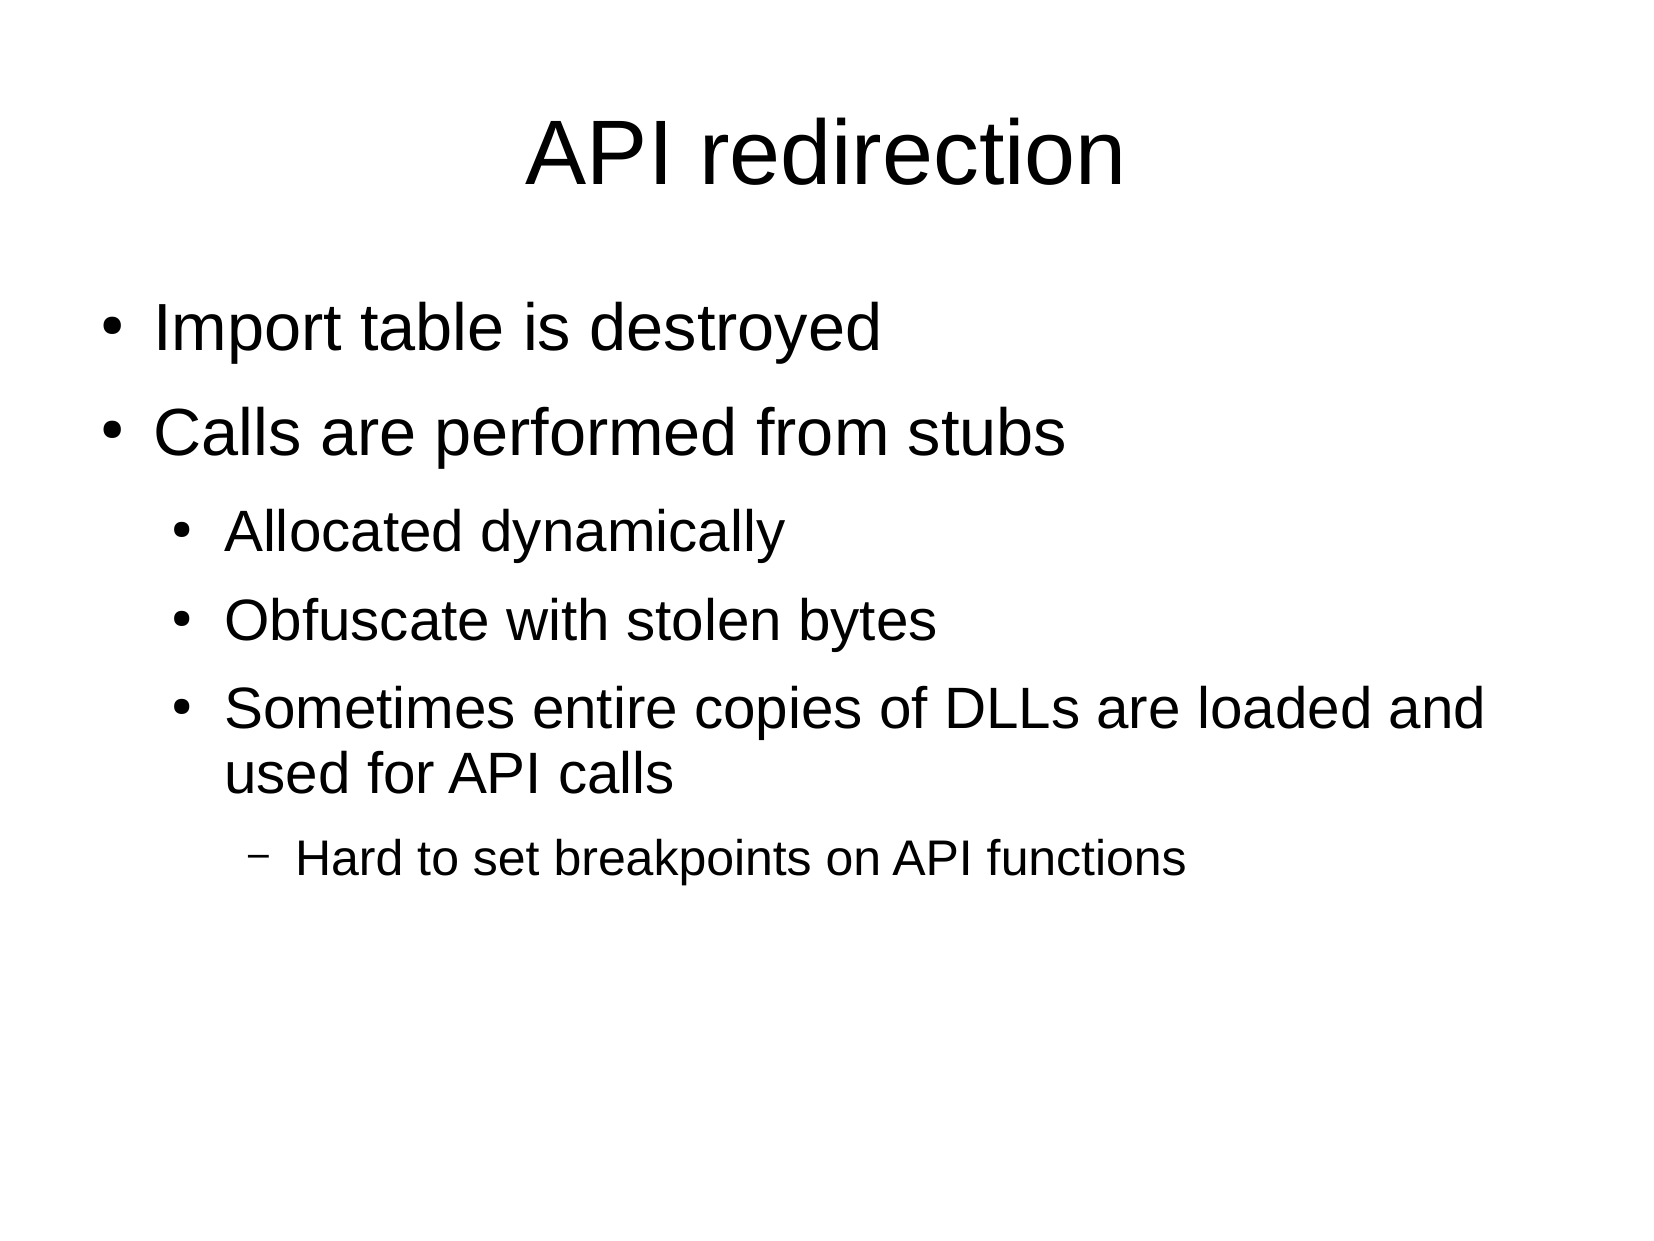

# API redirection
Import table is destroyed
Calls are performed from stubs
Allocated dynamically
Obfuscate with stolen bytes
Sometimes entire copies of DLLs are loaded and used for API calls
Hard to set breakpoints on API functions